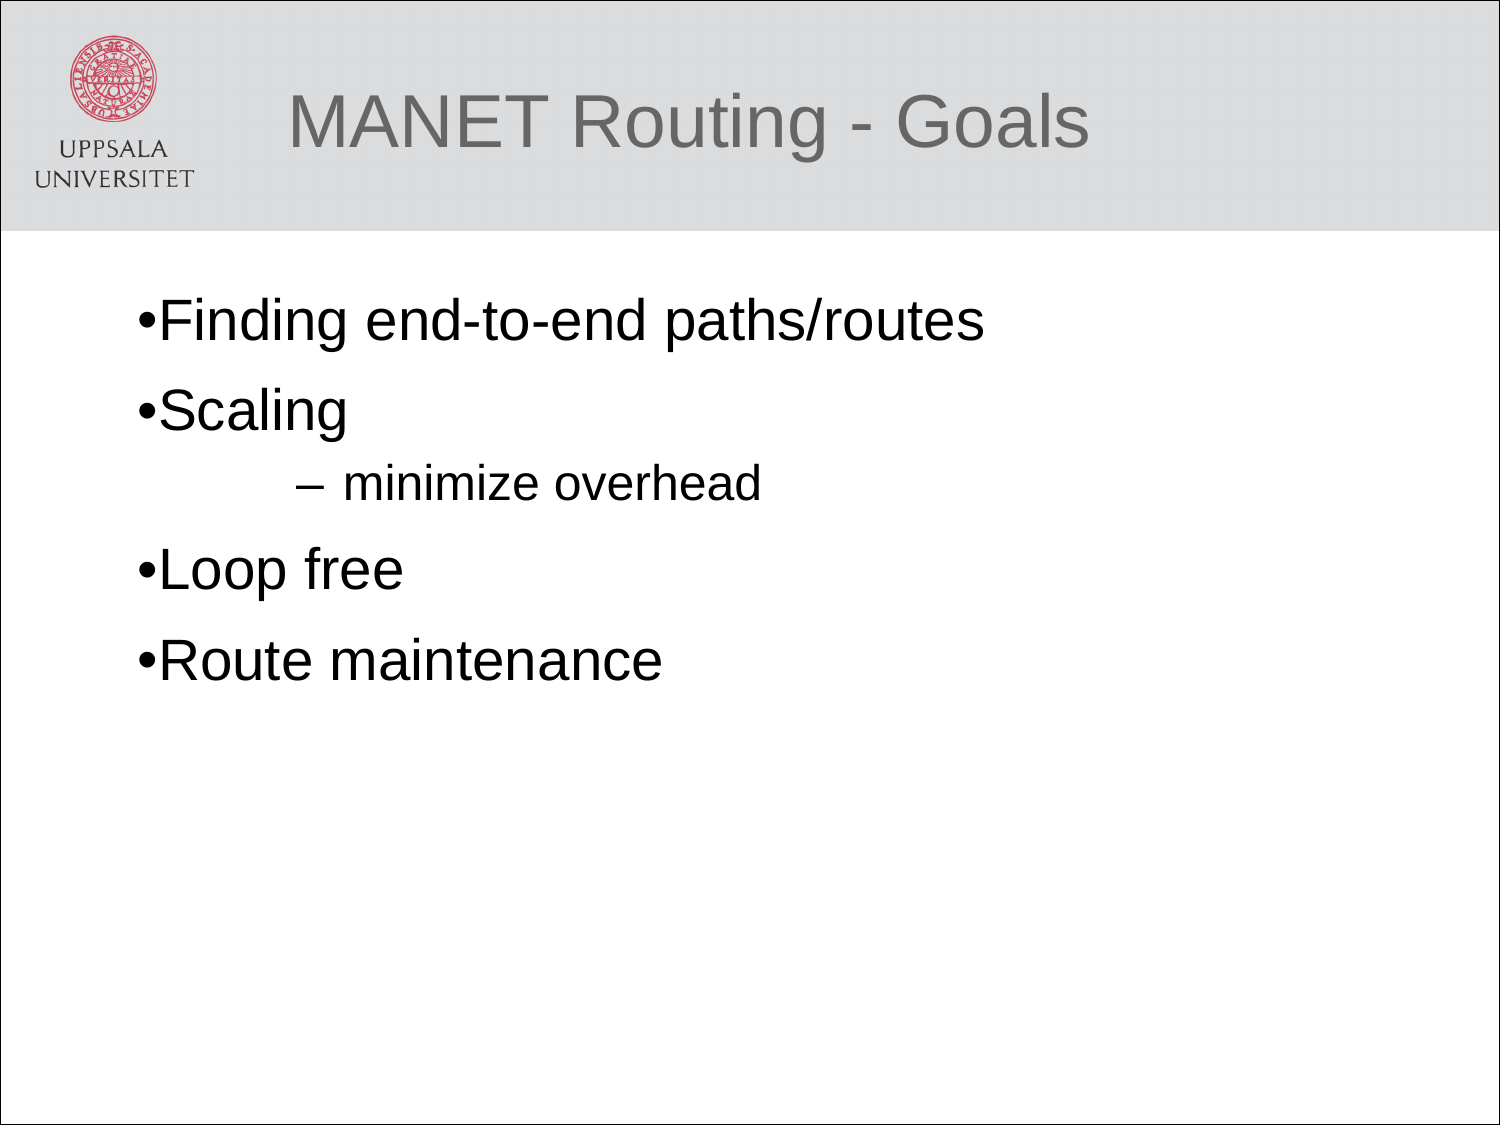

# MANET Routing - Goals
Finding end-to-end paths/routes
Scaling
minimize overhead
Loop free
Route maintenance